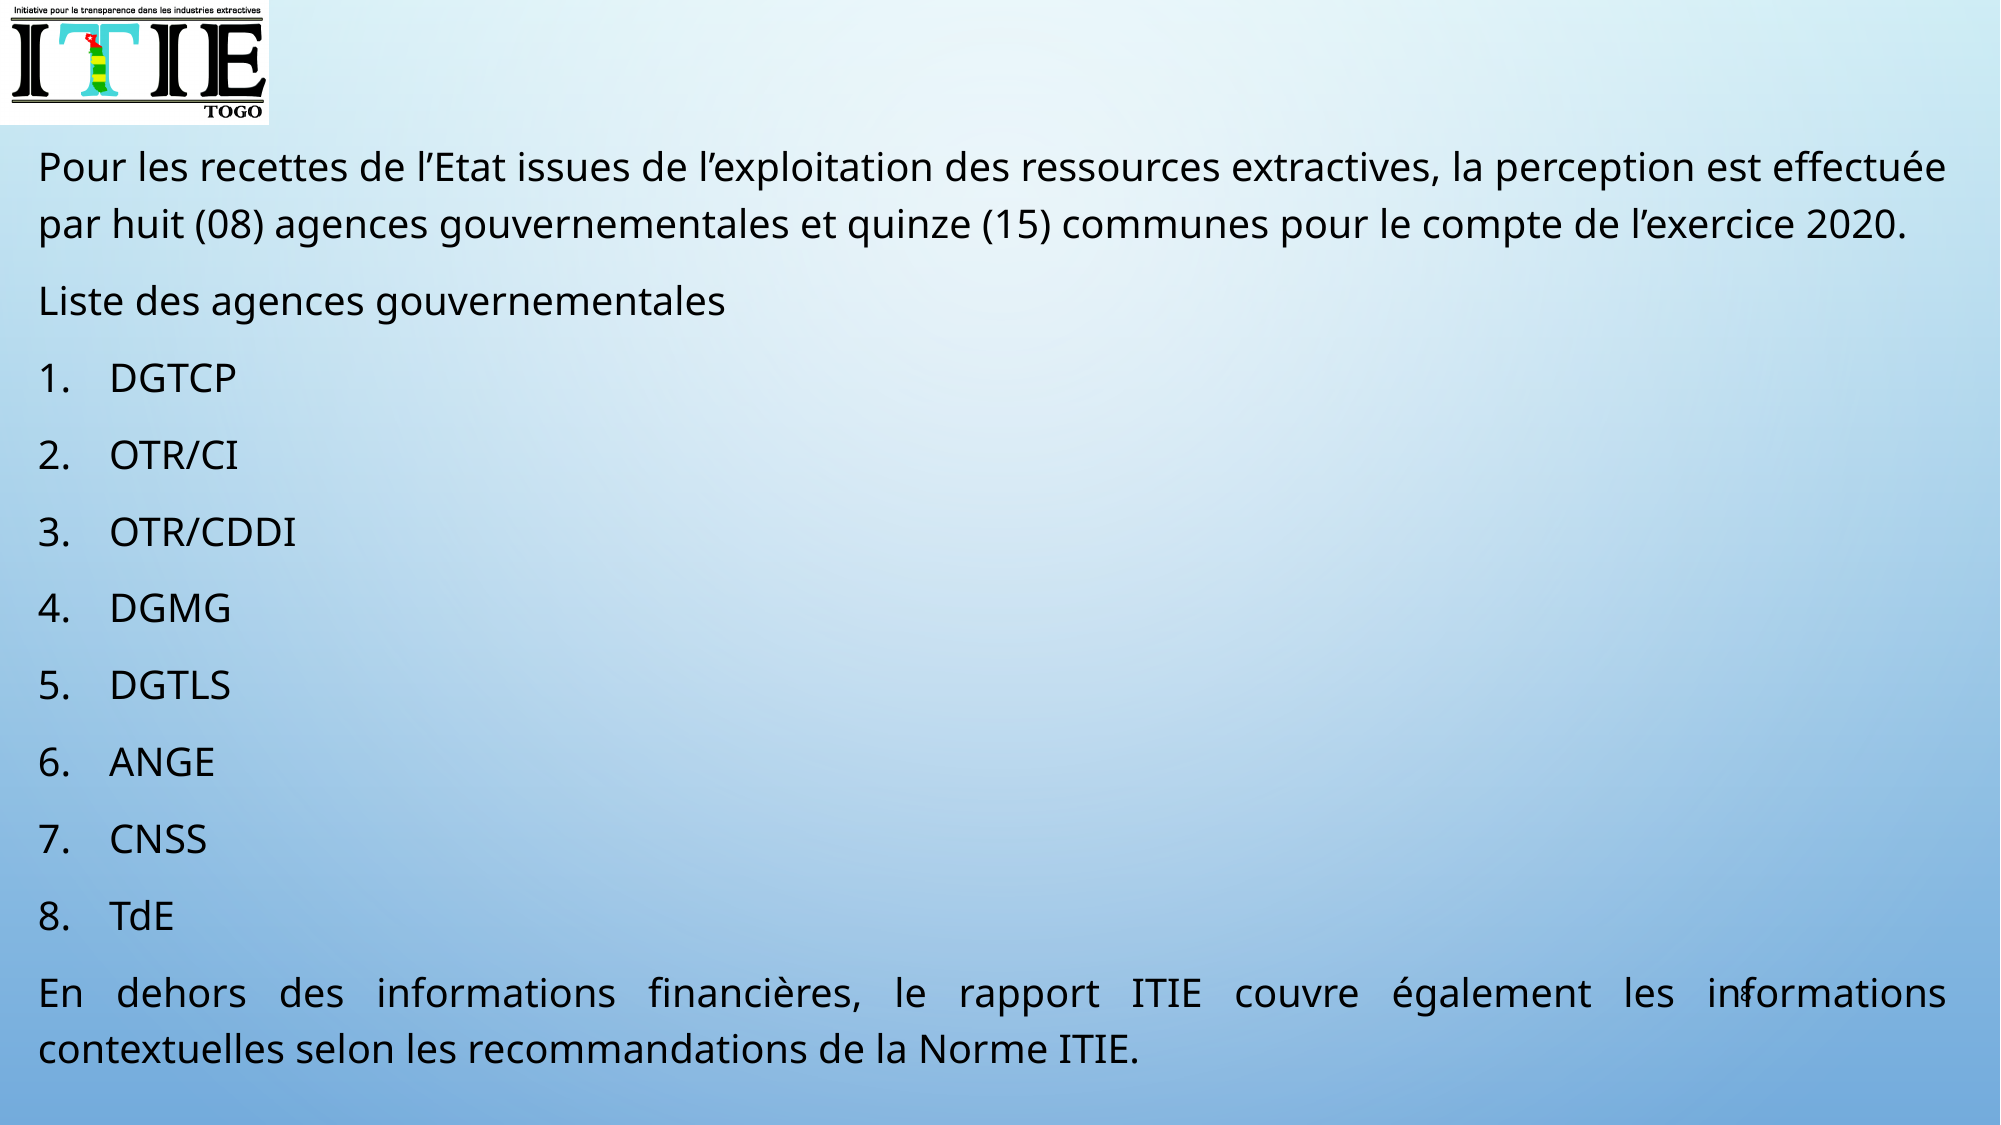

# Pour les recettes de l’Etat issues de l’exploitation des ressources extractives, la perception est effectuée par huit (08) agences gouvernementales et quinze (15) communes pour le compte de l’exercice 2020.
Liste des agences gouvernementales
DGTCP
OTR/CI
OTR/CDDI
DGMG
DGTLS
ANGE
CNSS
TdE
En dehors des informations financières, le rapport ITIE couvre également les informations contextuelles selon les recommandations de la Norme ITIE.